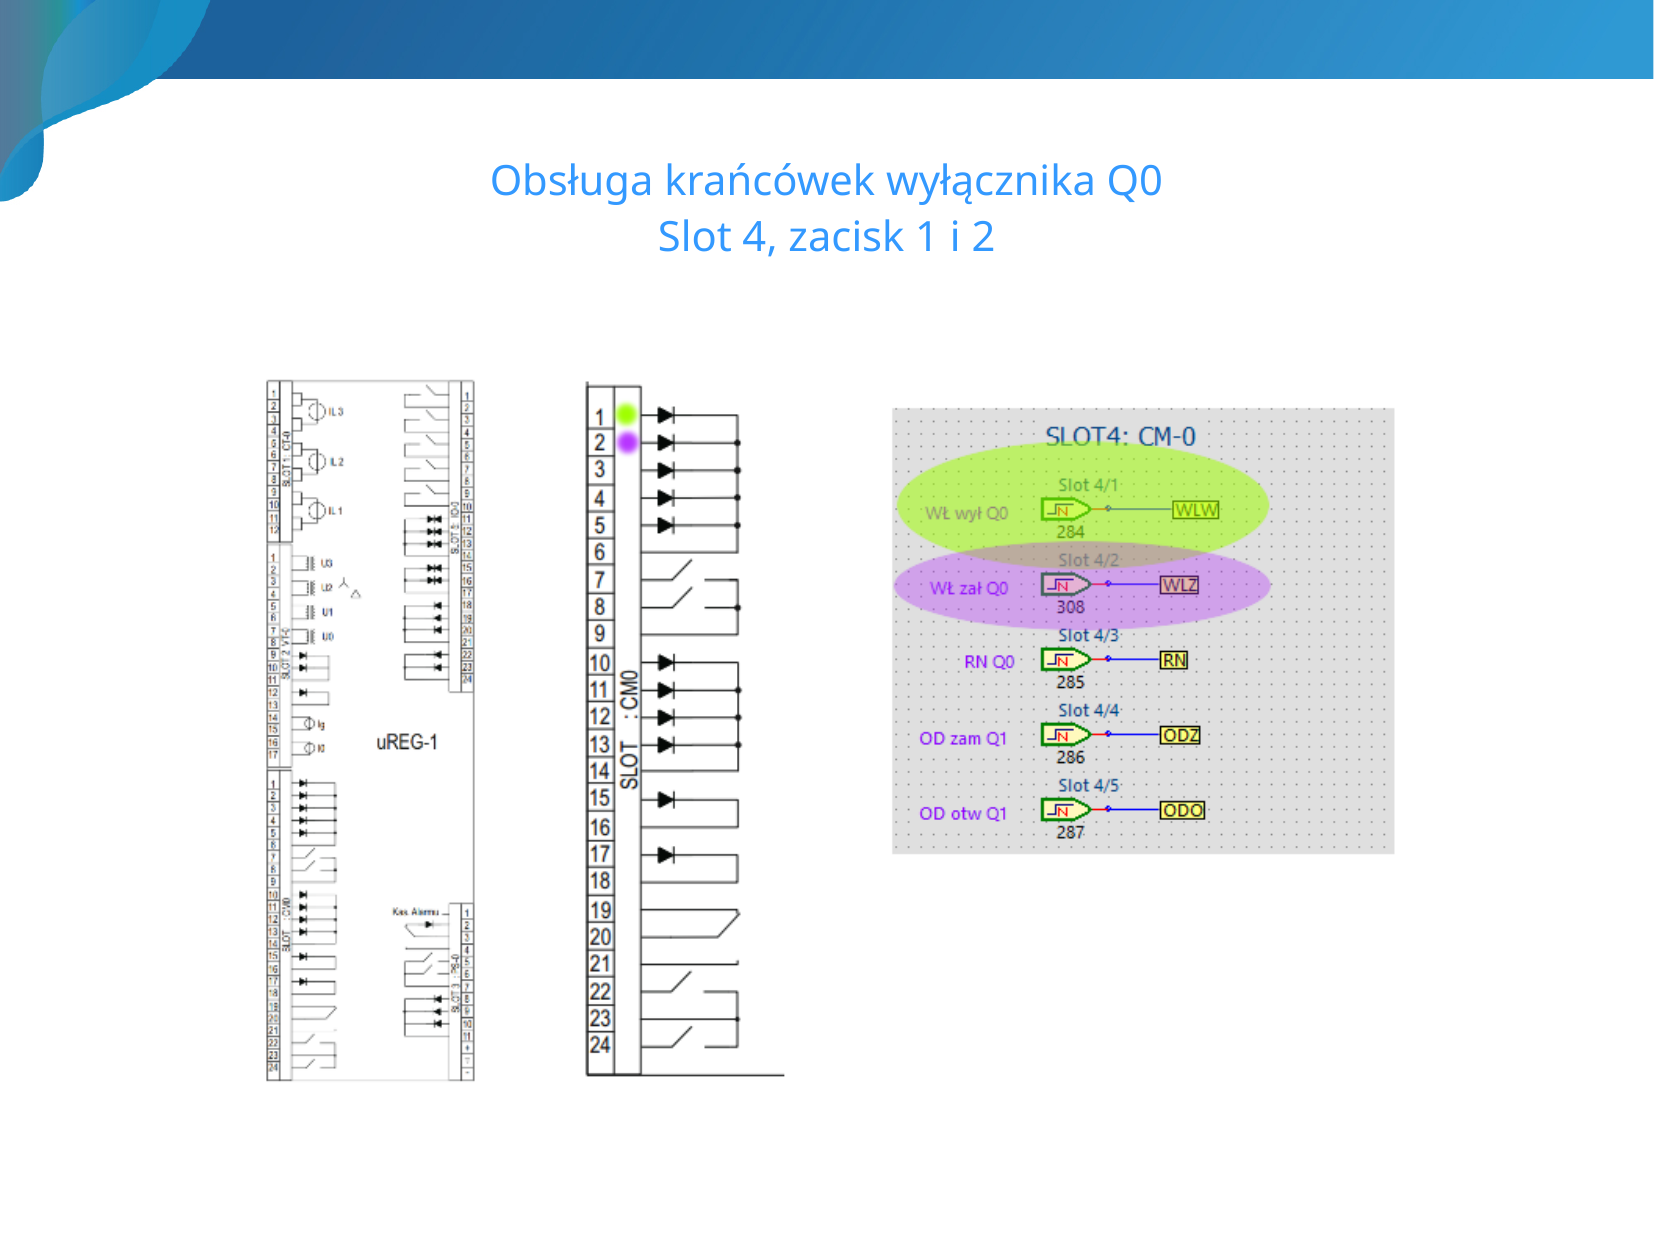

# Obsługa krańcówek wyłącznika Q0 Slot 4, zacisk 1 i 2